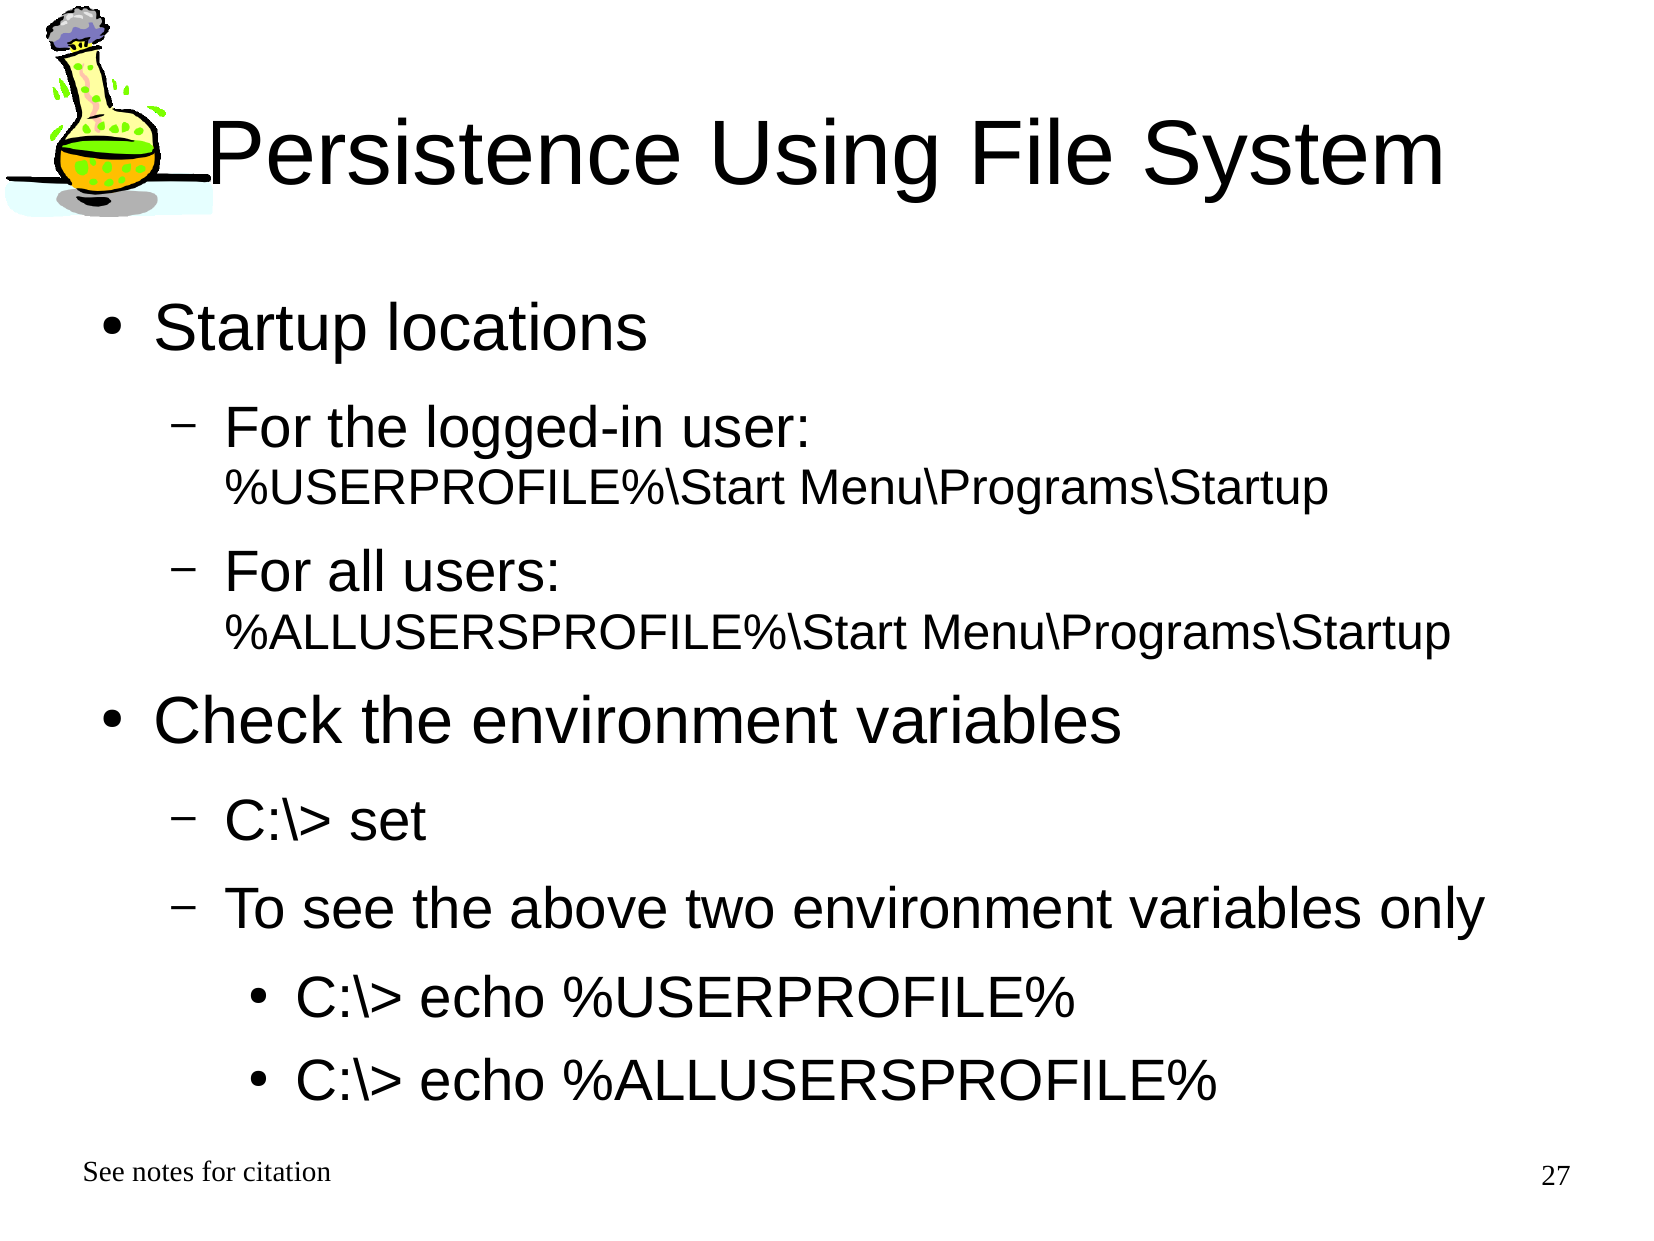

# Persistence Using File System
Startup locations
For the logged-in user:
%USERPROFILE%\Start Menu\Programs\Startup
For all users:
%ALLUSERSPROFILE%\Start Menu\Programs\Startup
Check the environment variables
C:\> set
To see the above two environment variables only
C:\> echo %USERPROFILE%
C:\> echo %ALLUSERSPROFILE%
See notes for citation
27